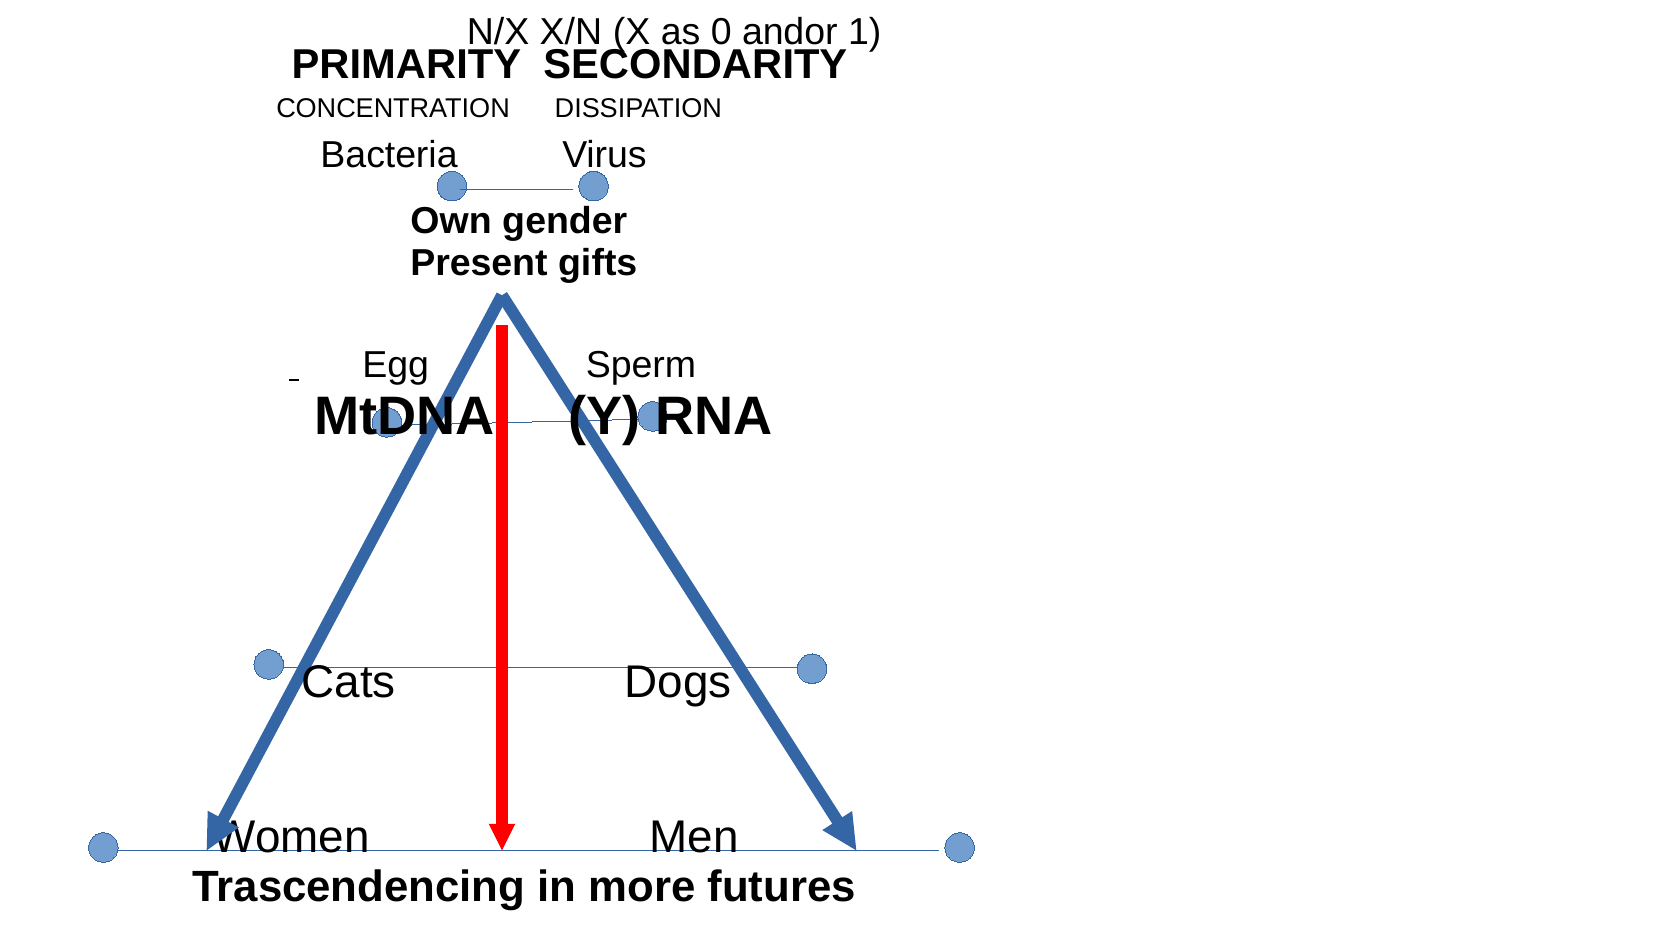

Bacteria Virus
 Egg Sperm
 MtDNA (Y) RNA
 Cats Dogs
 PRIMARITY SECONDARITY
 CONCENTRATION DISSIPATION
N/X X/N (X as 0 andor 1)
Own gender
Present gifts
 Women Men
 Trascendencing in more futures